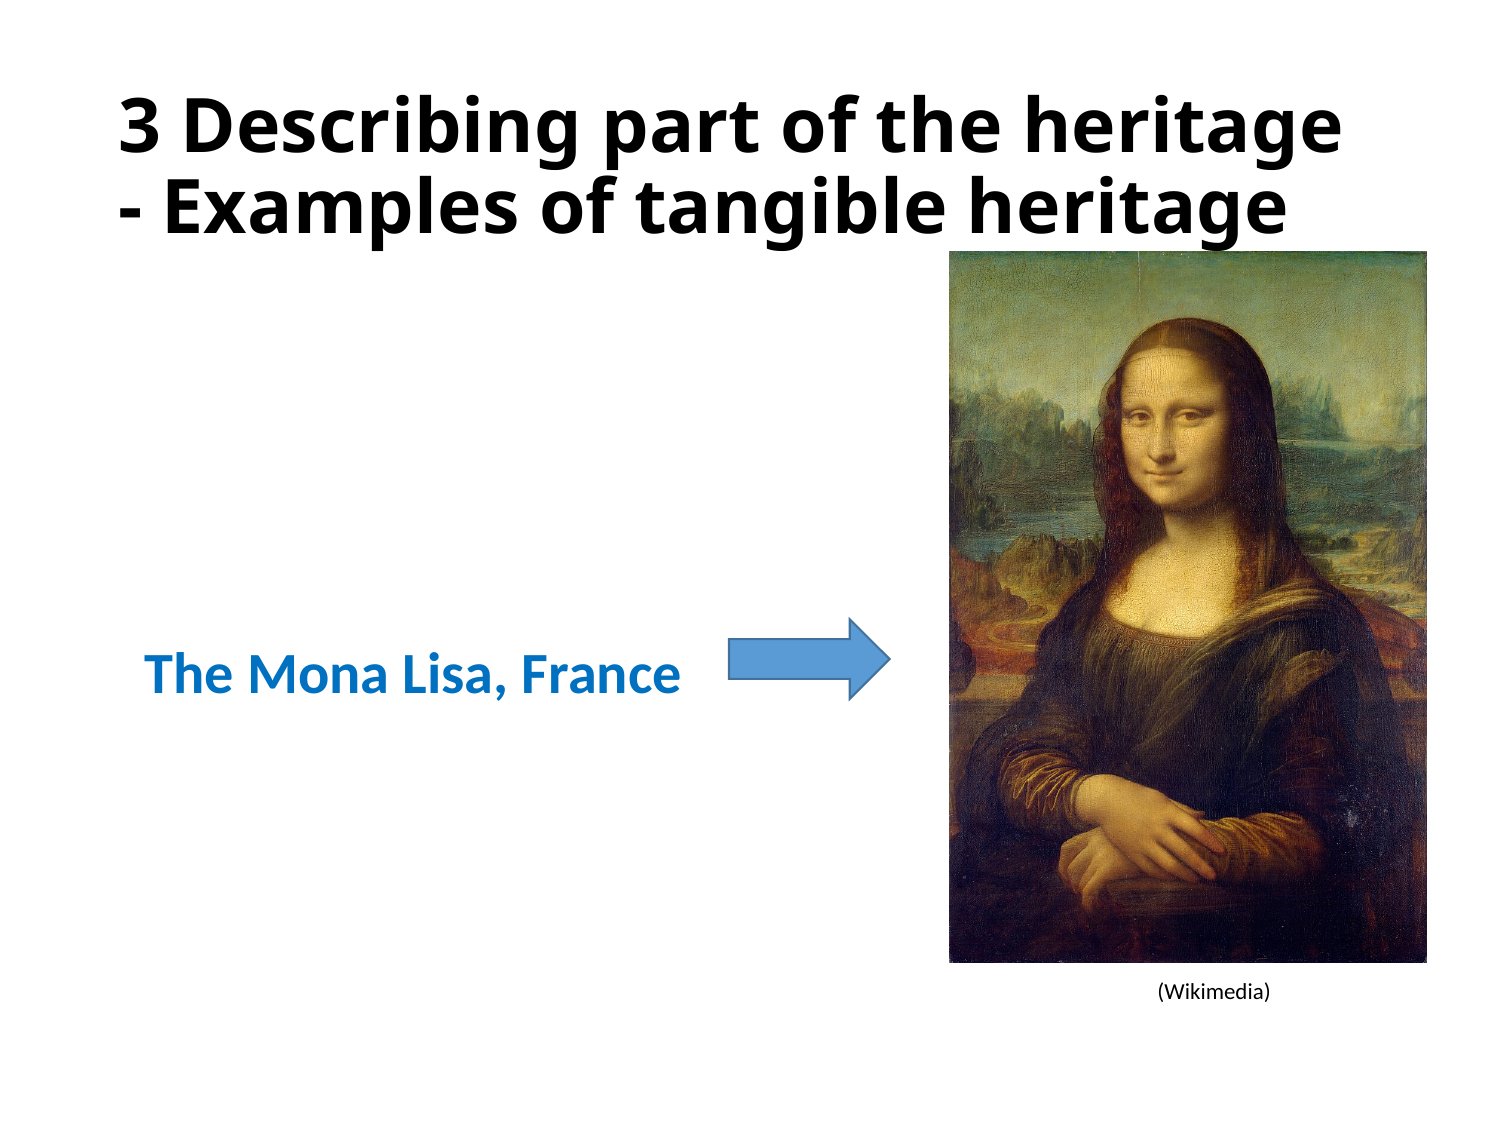

# 3 Describing part of the heritage - Examples of tangible heritage
 The Mona Lisa, France
 (Wikimedia)